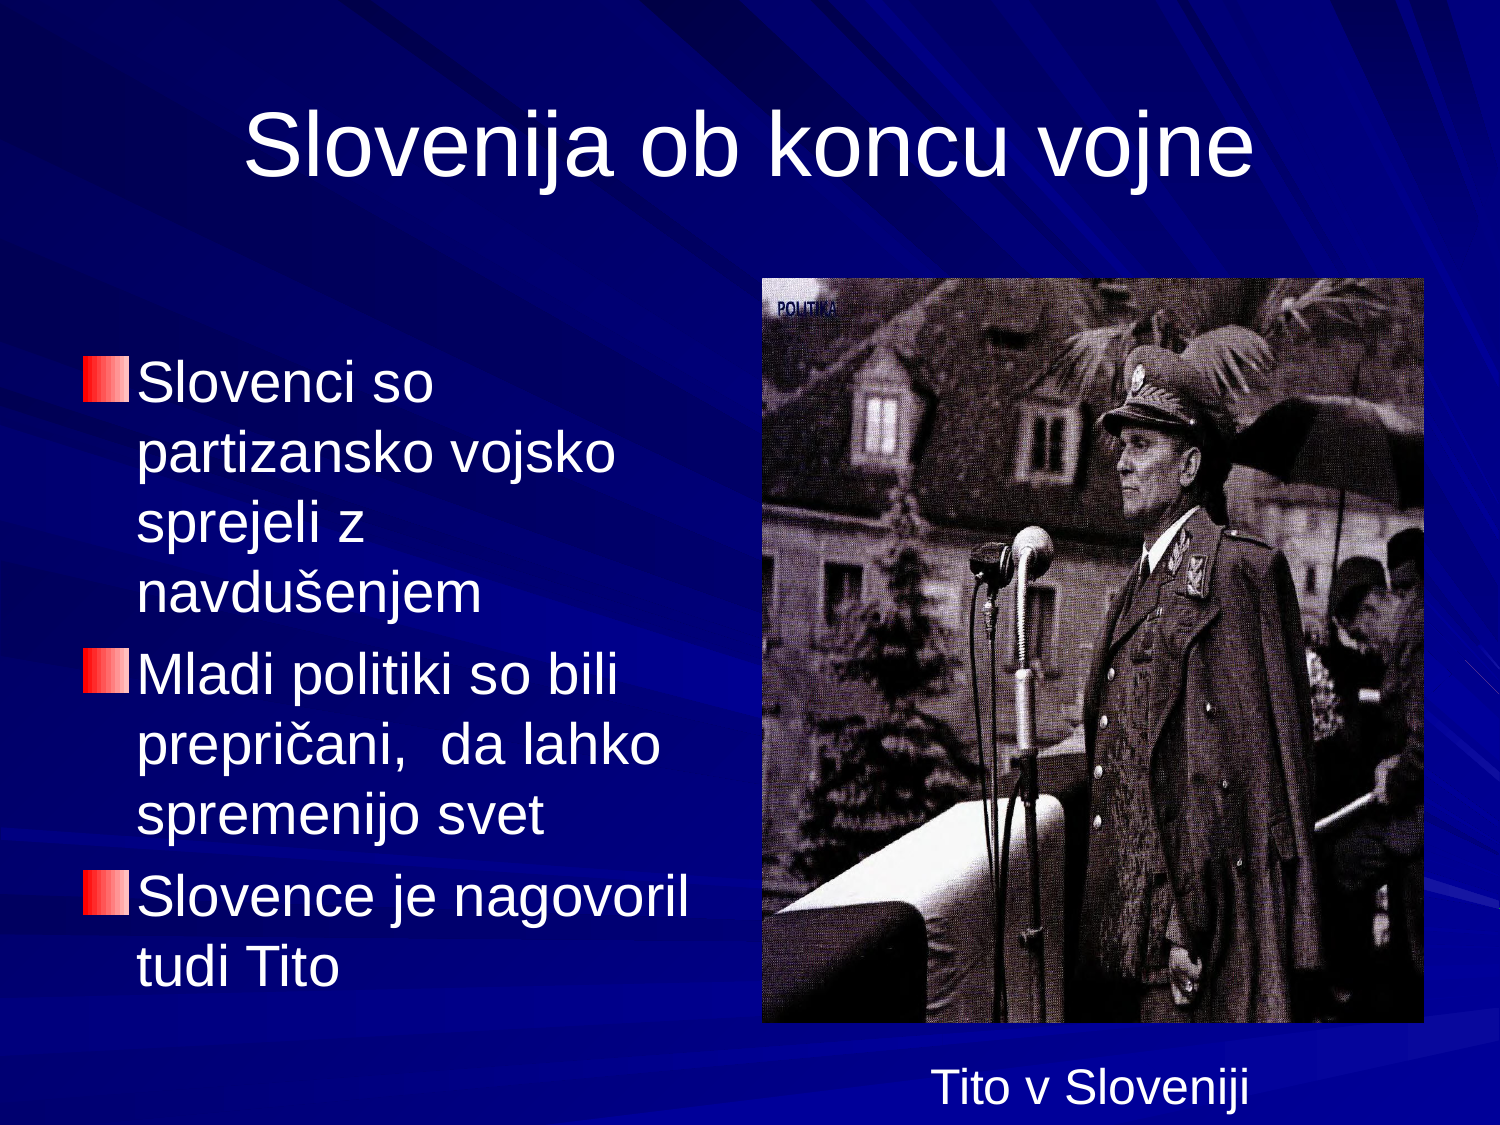

# Slovenija ob koncu vojne
Slovenci so partizansko vojsko sprejeli z navdušenjem
Mladi politiki so bili prepričani, da lahko spremenijo svet
Slovence je nagovoril tudi Tito
 Tito v Sloveniji